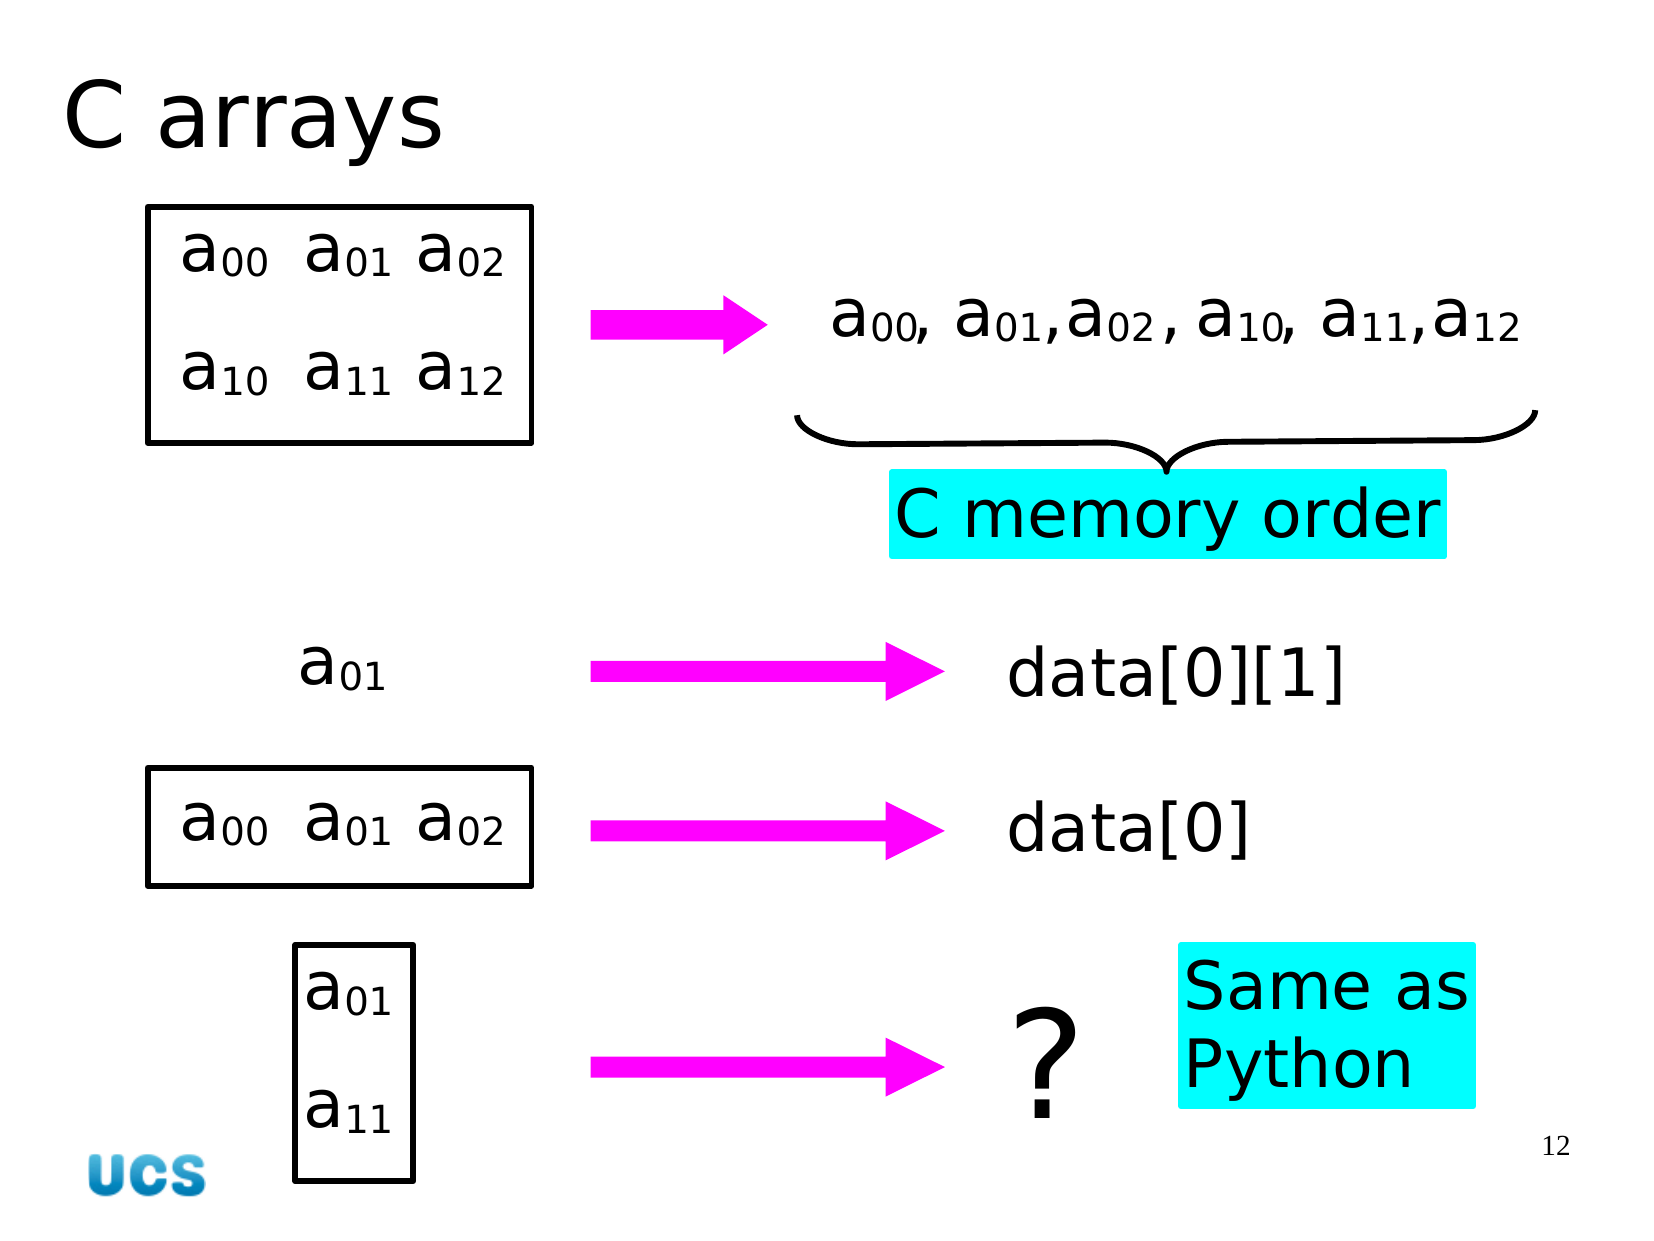

C arrays
a00
a01
a02
a00
,
a01
a02
a10
,
a11
a12
,
,
,
a10
a11
a12
C memory order
a01
data[0][1]
a00
a01
a02
data[0]
a01
Same as
Python
?
a11
12